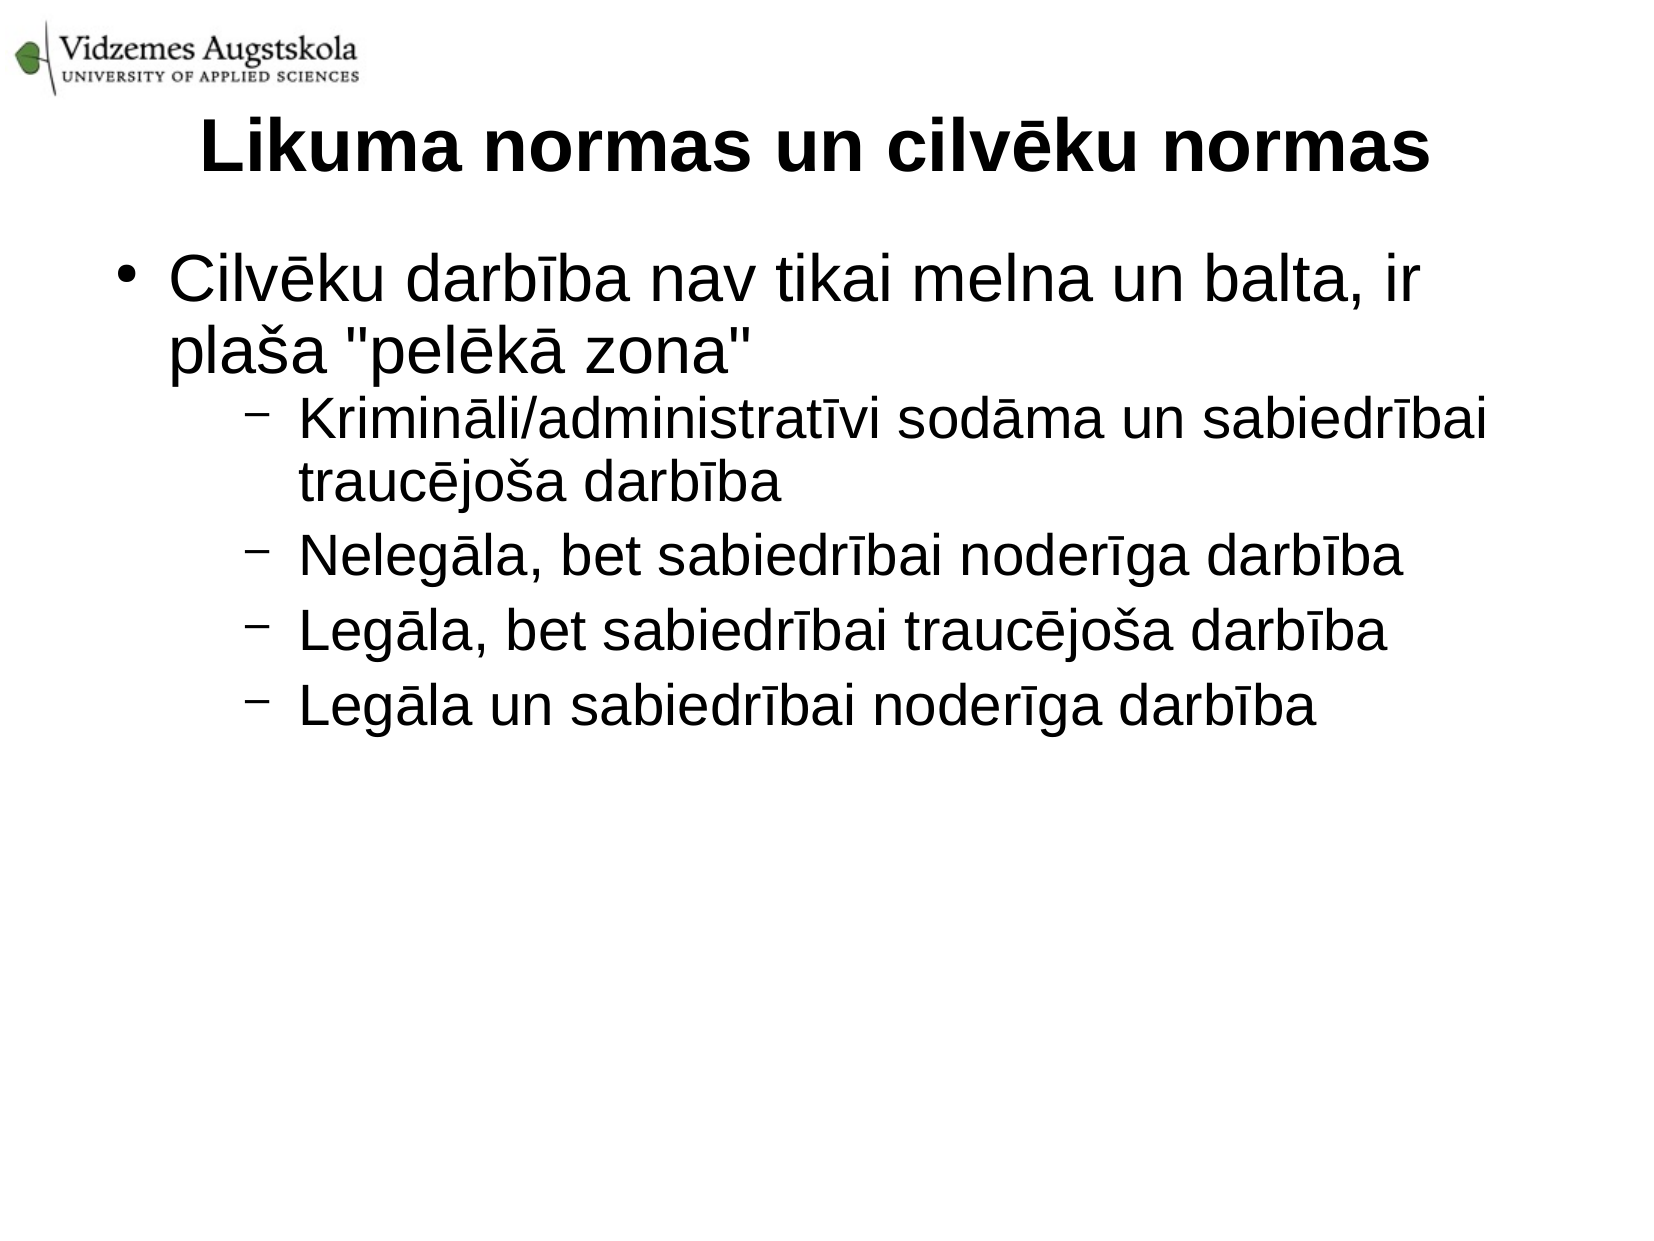

# Likuma normas un cilvēku normas
Cilvēku darbība nav tikai melna un balta, ir plaša "pelēkā zona"
Krimināli/administratīvi sodāma un sabiedrībai traucējoša darbība
Nelegāla, bet sabiedrībai noderīga darbība
Legāla, bet sabiedrībai traucējoša darbība
Legāla un sabiedrībai noderīga darbība